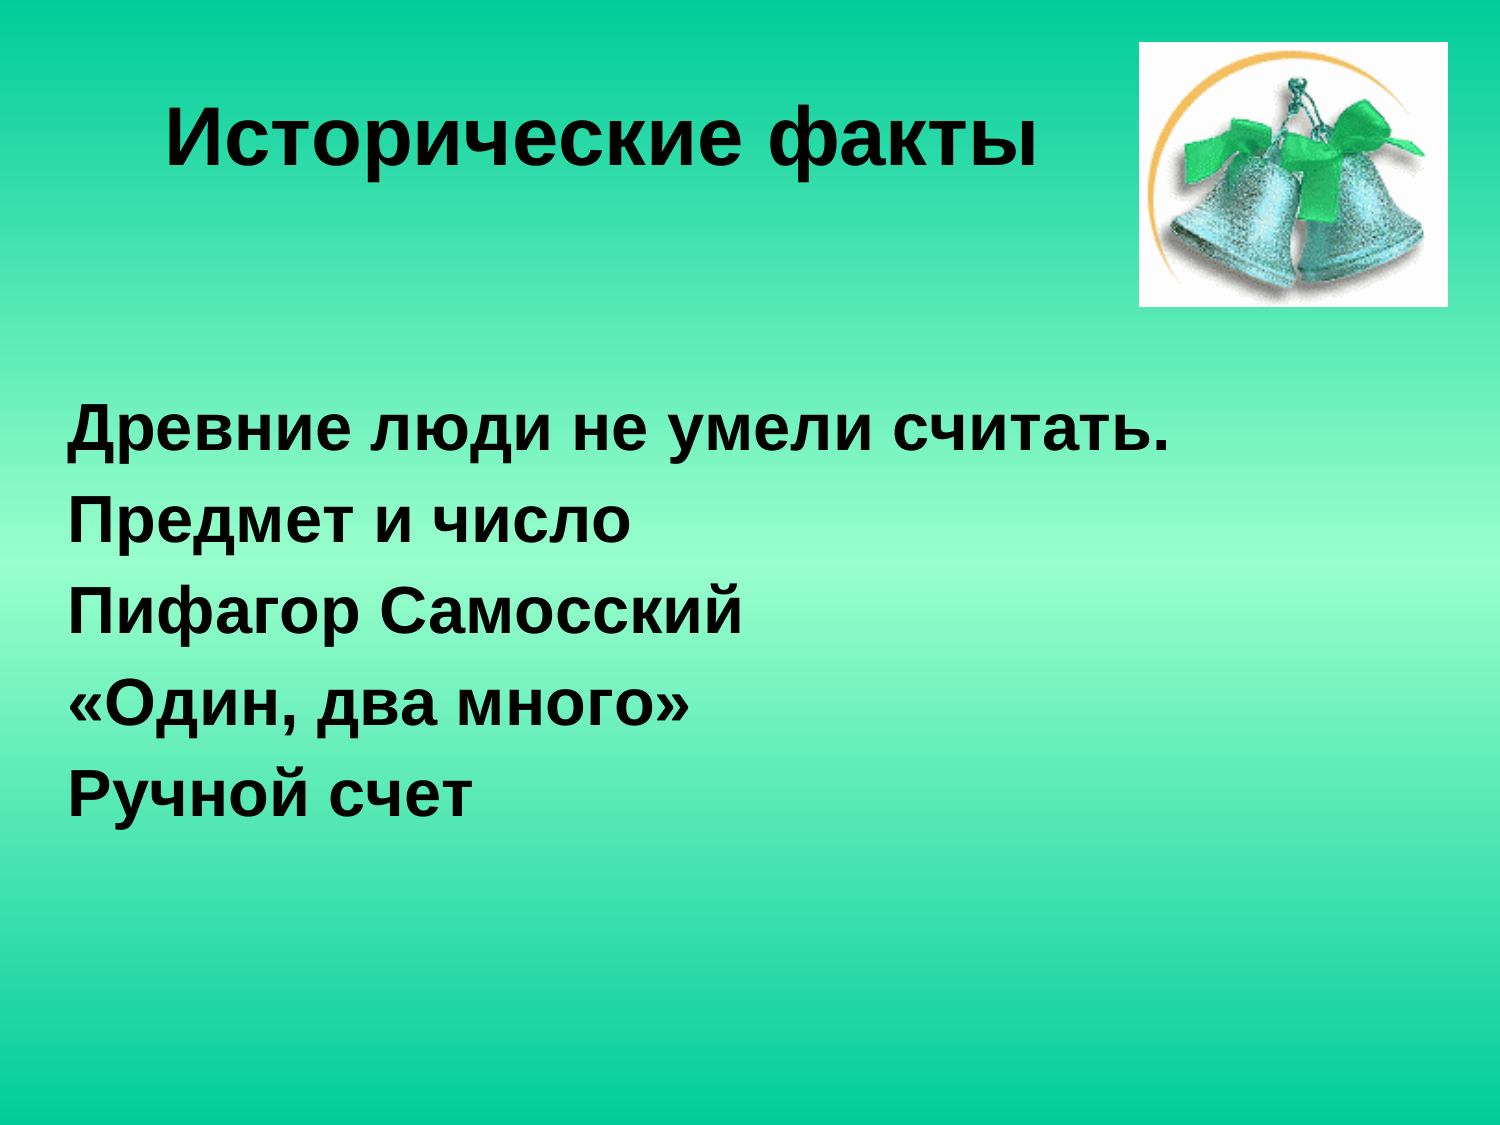

# Исторические факты
Древние люди не умели считать.
Предмет и число
Пифагор Самосский
«Один, два много»
Ручной счет